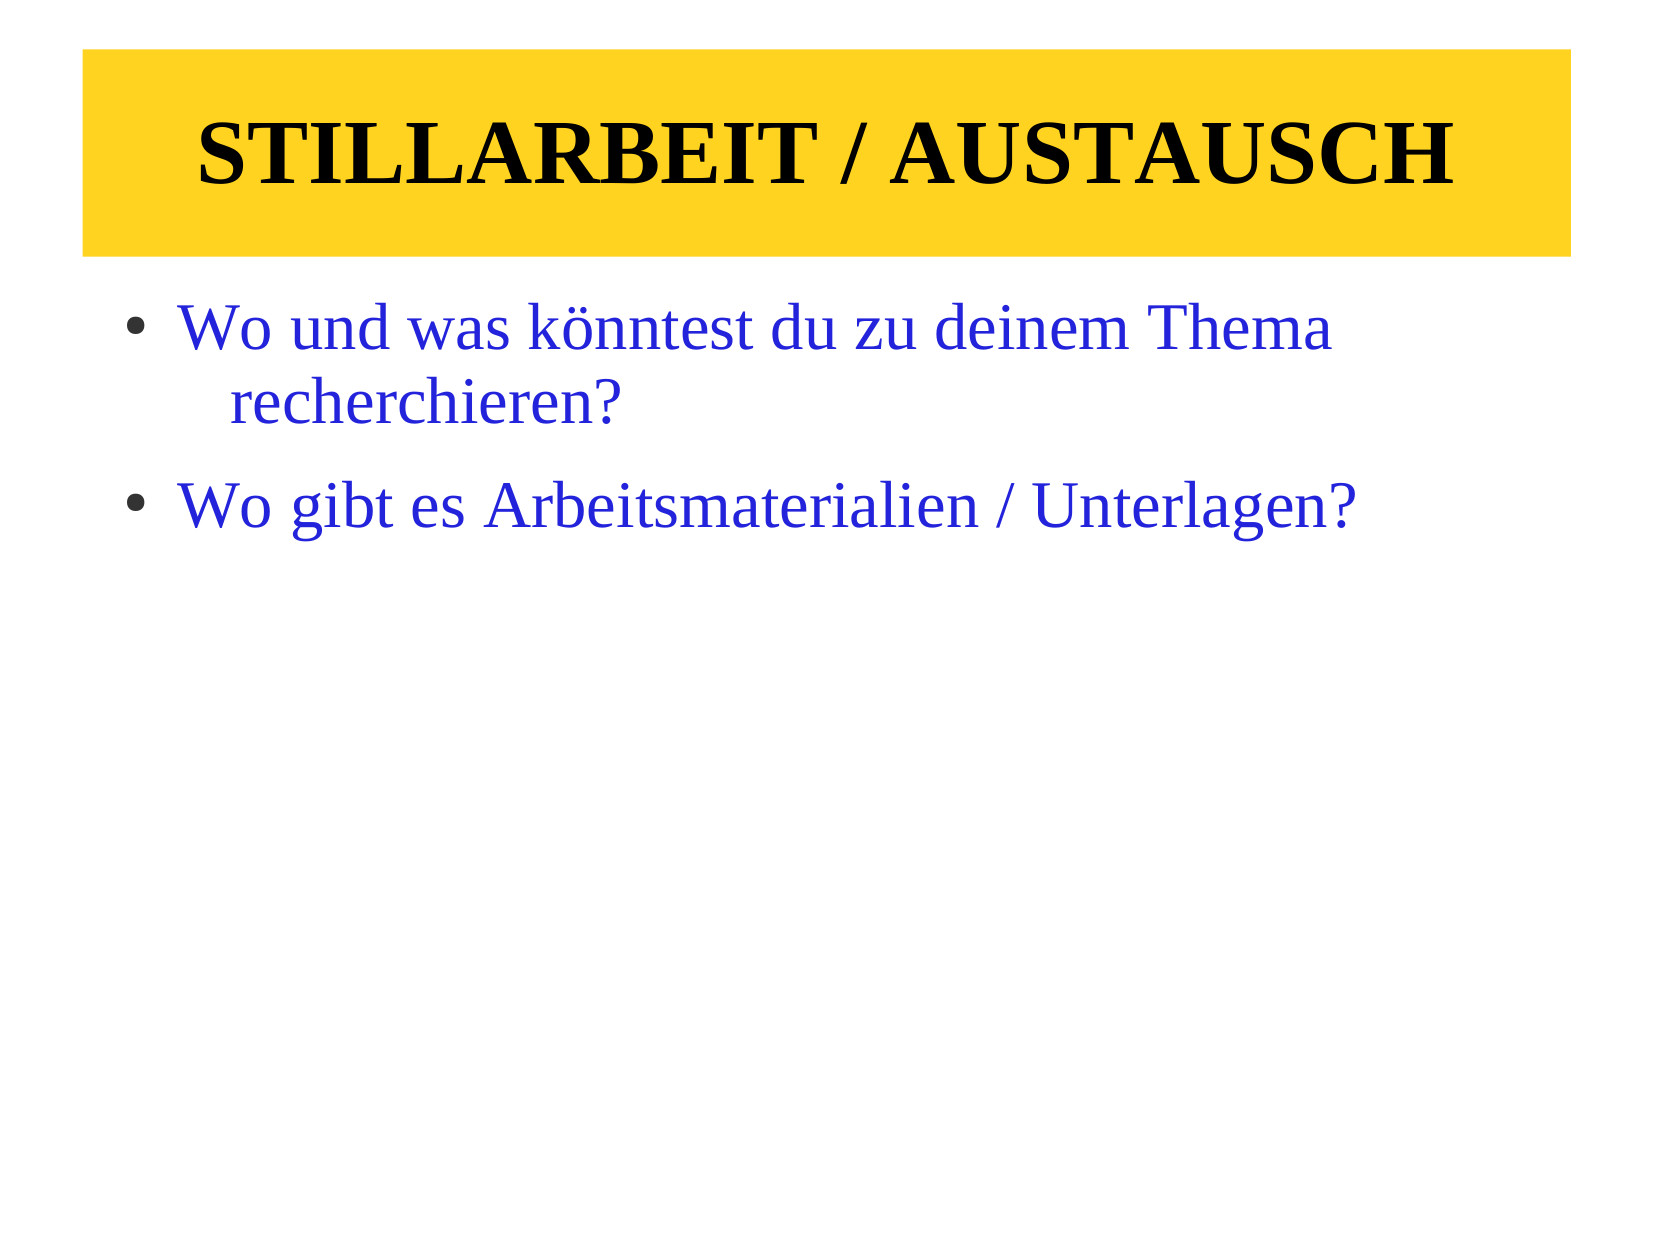

# STILLARBEIT / AUSTAUSCH
Wo und was könntest du zu deinem Thema recherchieren?
Wo gibt es Arbeitsmaterialien / Unterlagen?